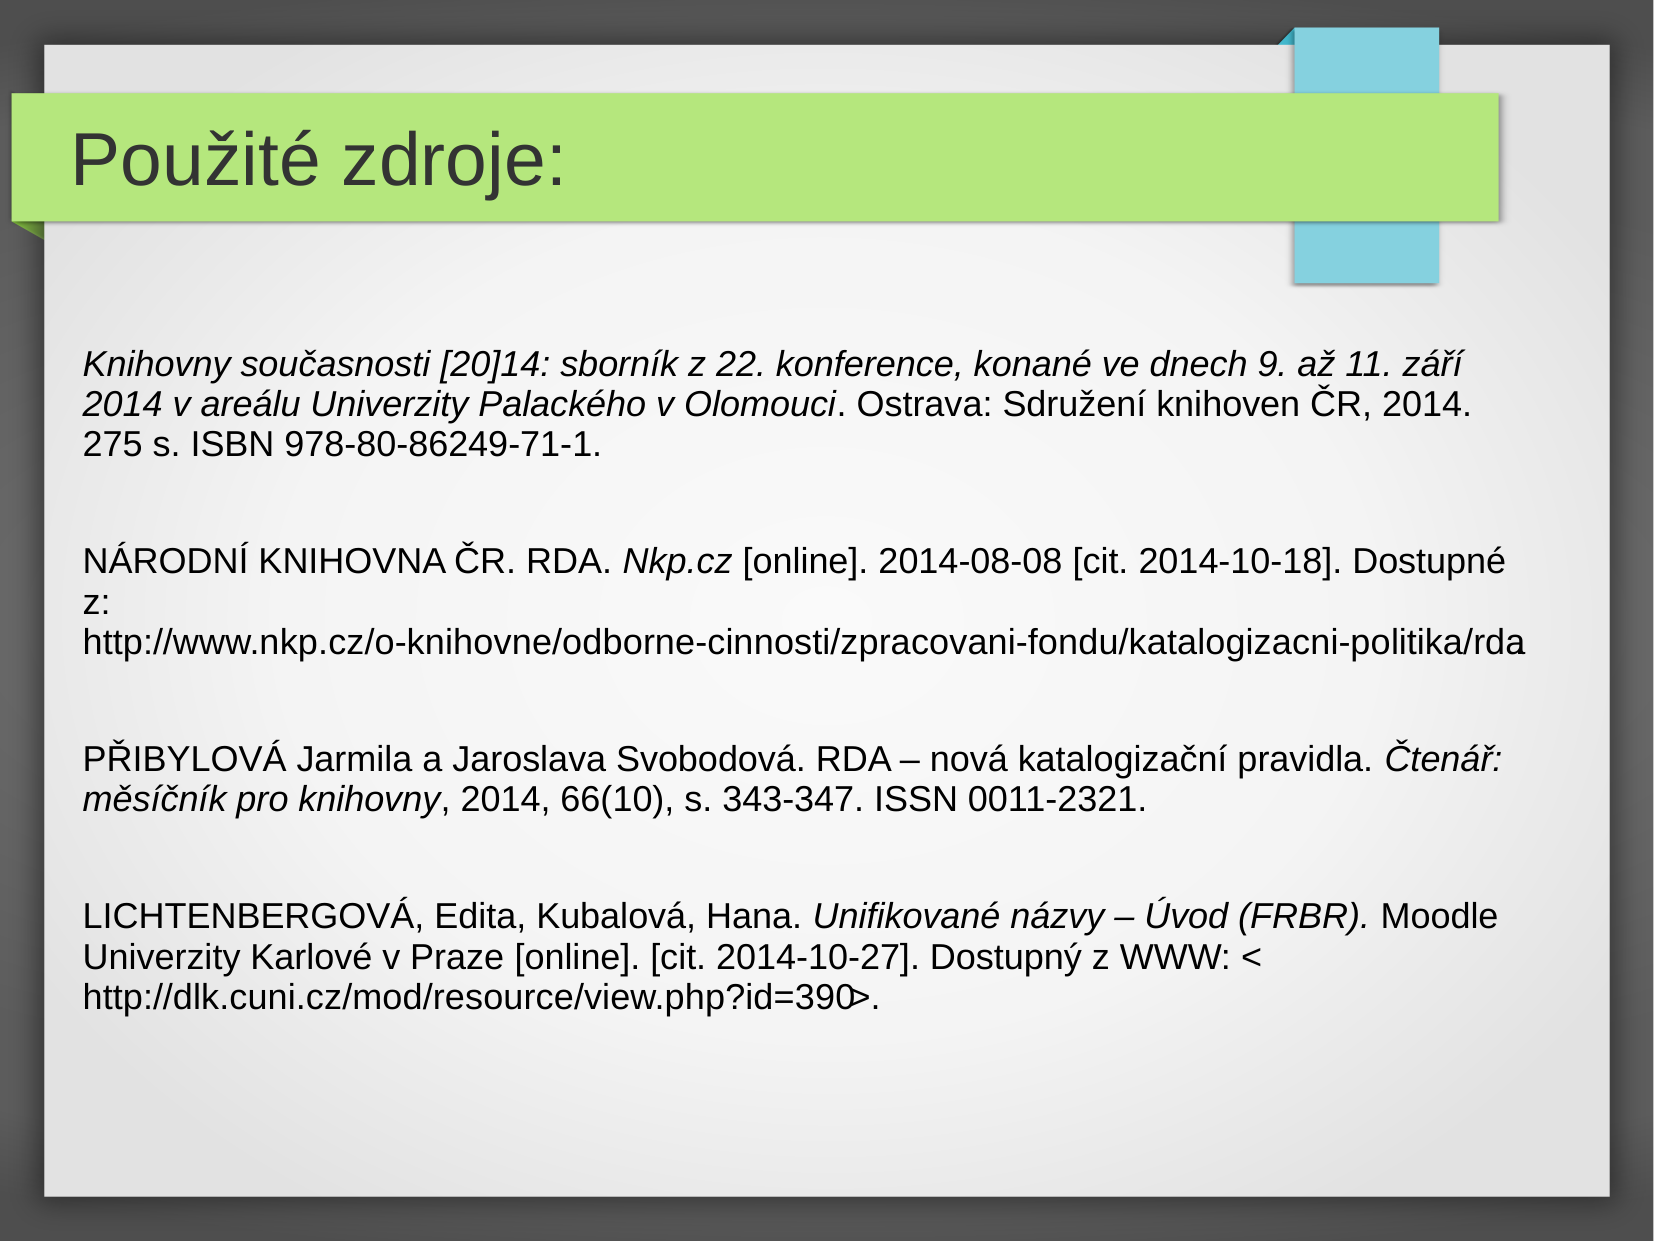

# Použité zdroje:
Knihovny současnosti [20]14: sborník z 22. konference, konané ve dnech 9. až 11. září 2014 v areálu Univerzity Palackého v Olomouci. Ostrava: Sdružení knihoven ČR, 2014. 275 s. ISBN 978-80-86249-71-1.
NÁRODNÍ KNIHOVNA ČR. RDA. Nkp.cz [online]. 2014-08-08 [cit. 2014-10-18]. Dostupné z: http://www.nkp.cz/o-knihovne/odborne-cinnosti/zpracovani-fondu/katalogizacni-politika/rda.
PŘIBYLOVÁ Jarmila a Jaroslava Svobodová. RDA – nová katalogizační pravidla. Čtenář: měsíčník pro knihovny, 2014, 66(10), s. 343-347. ISSN 0011-2321.
LICHTENBERGOVÁ, Edita, Kubalová, Hana. Unifikované názvy – Úvod (FRBR). Moodle Univerzity Karlové v Praze [online]. [cit. 2014-10-27]. Dostupný z WWW: <http://dlk.cuni.cz/mod/resource/view.php?id=390>.